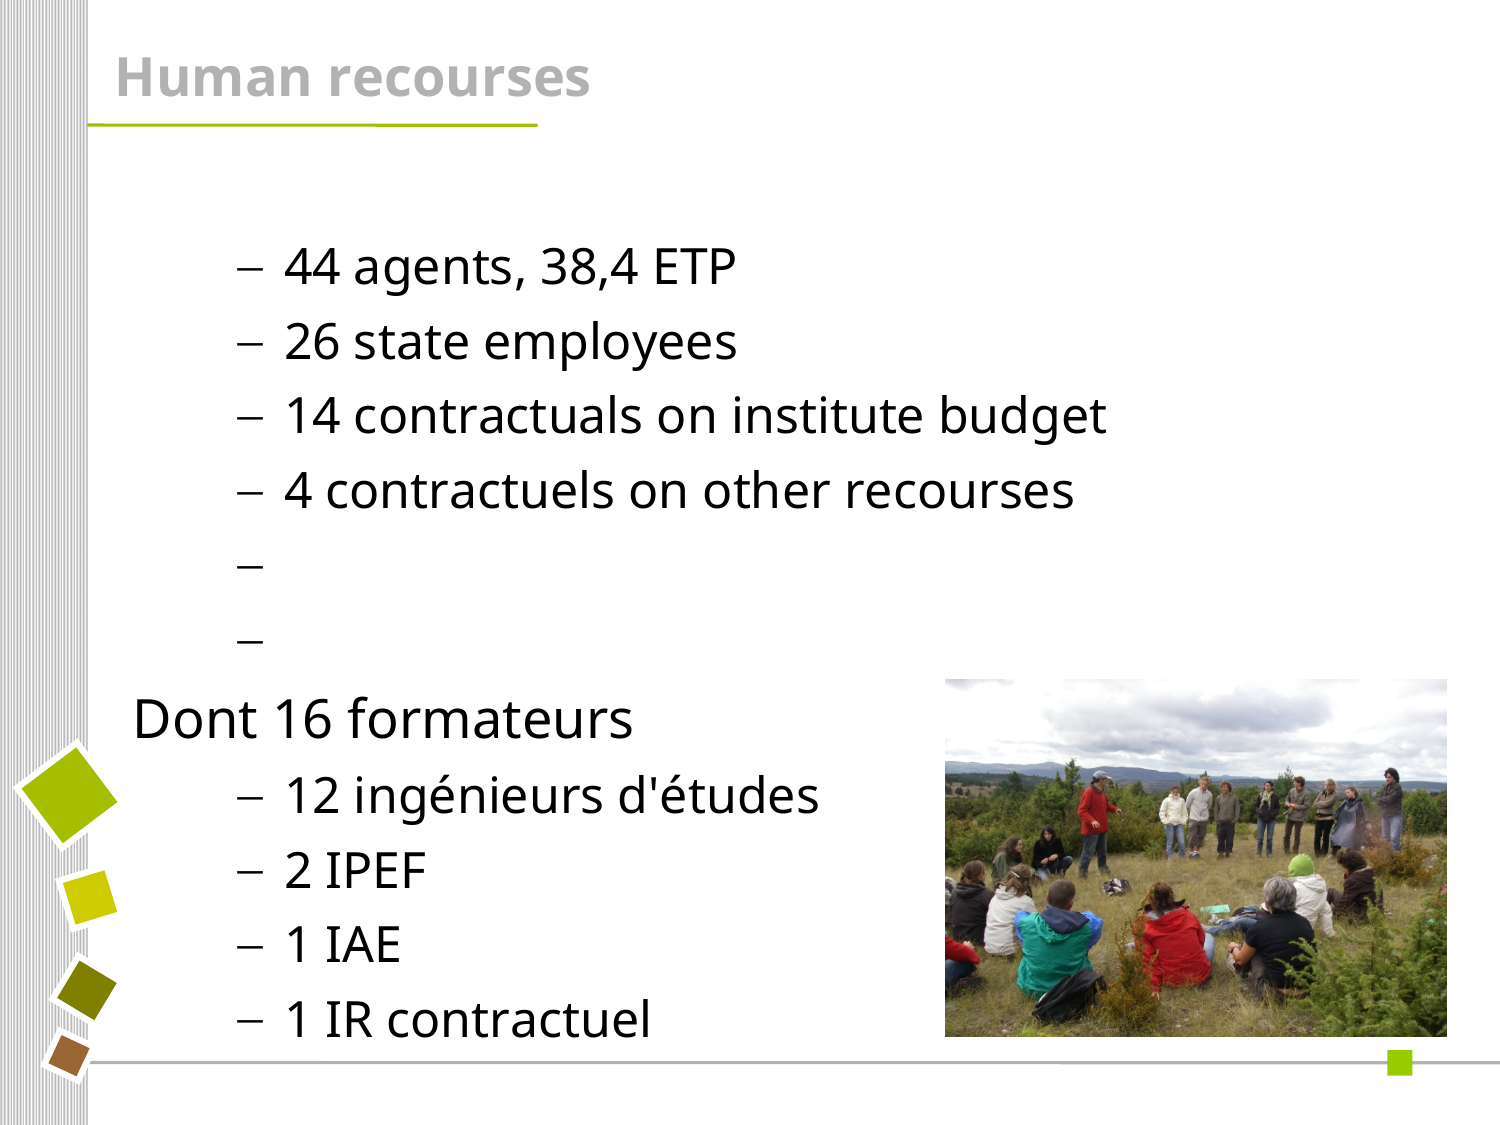

Human recourses
# 44 agents, 38,4 ETP
26 state employees
14 contractuals on institute budget
4 contractuels on other recourses
Dont 16 formateurs
12 ingénieurs d'études
2 IPEF
1 IAE
1 IR contractuel